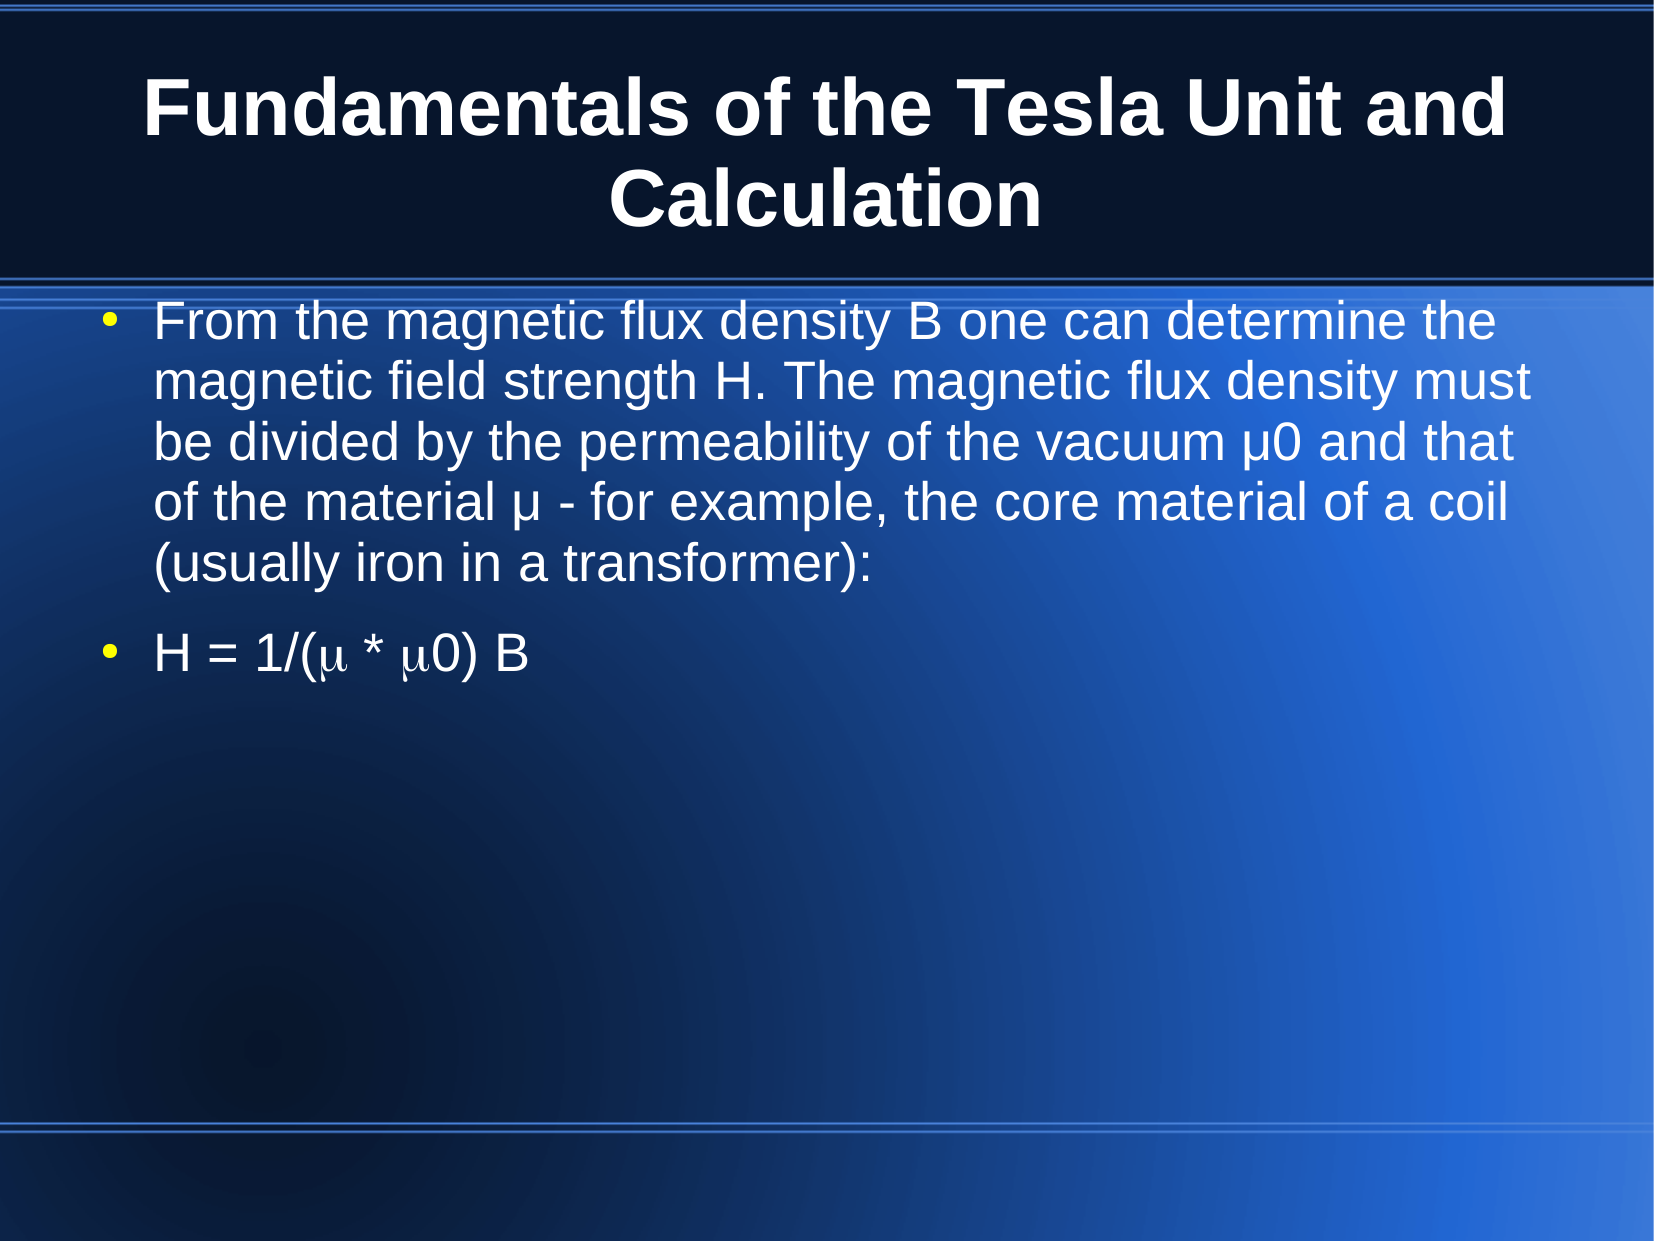

# Fundamentals of the Tesla Unit and Calculation
From the magnetic flux density B one can determine the magnetic field strength H. The magnetic flux density must be divided by the permeability of the vacuum μ0 and that of the material μ - for example, the core material of a coil (usually iron in a transformer):
H = 1/(m * m0) B